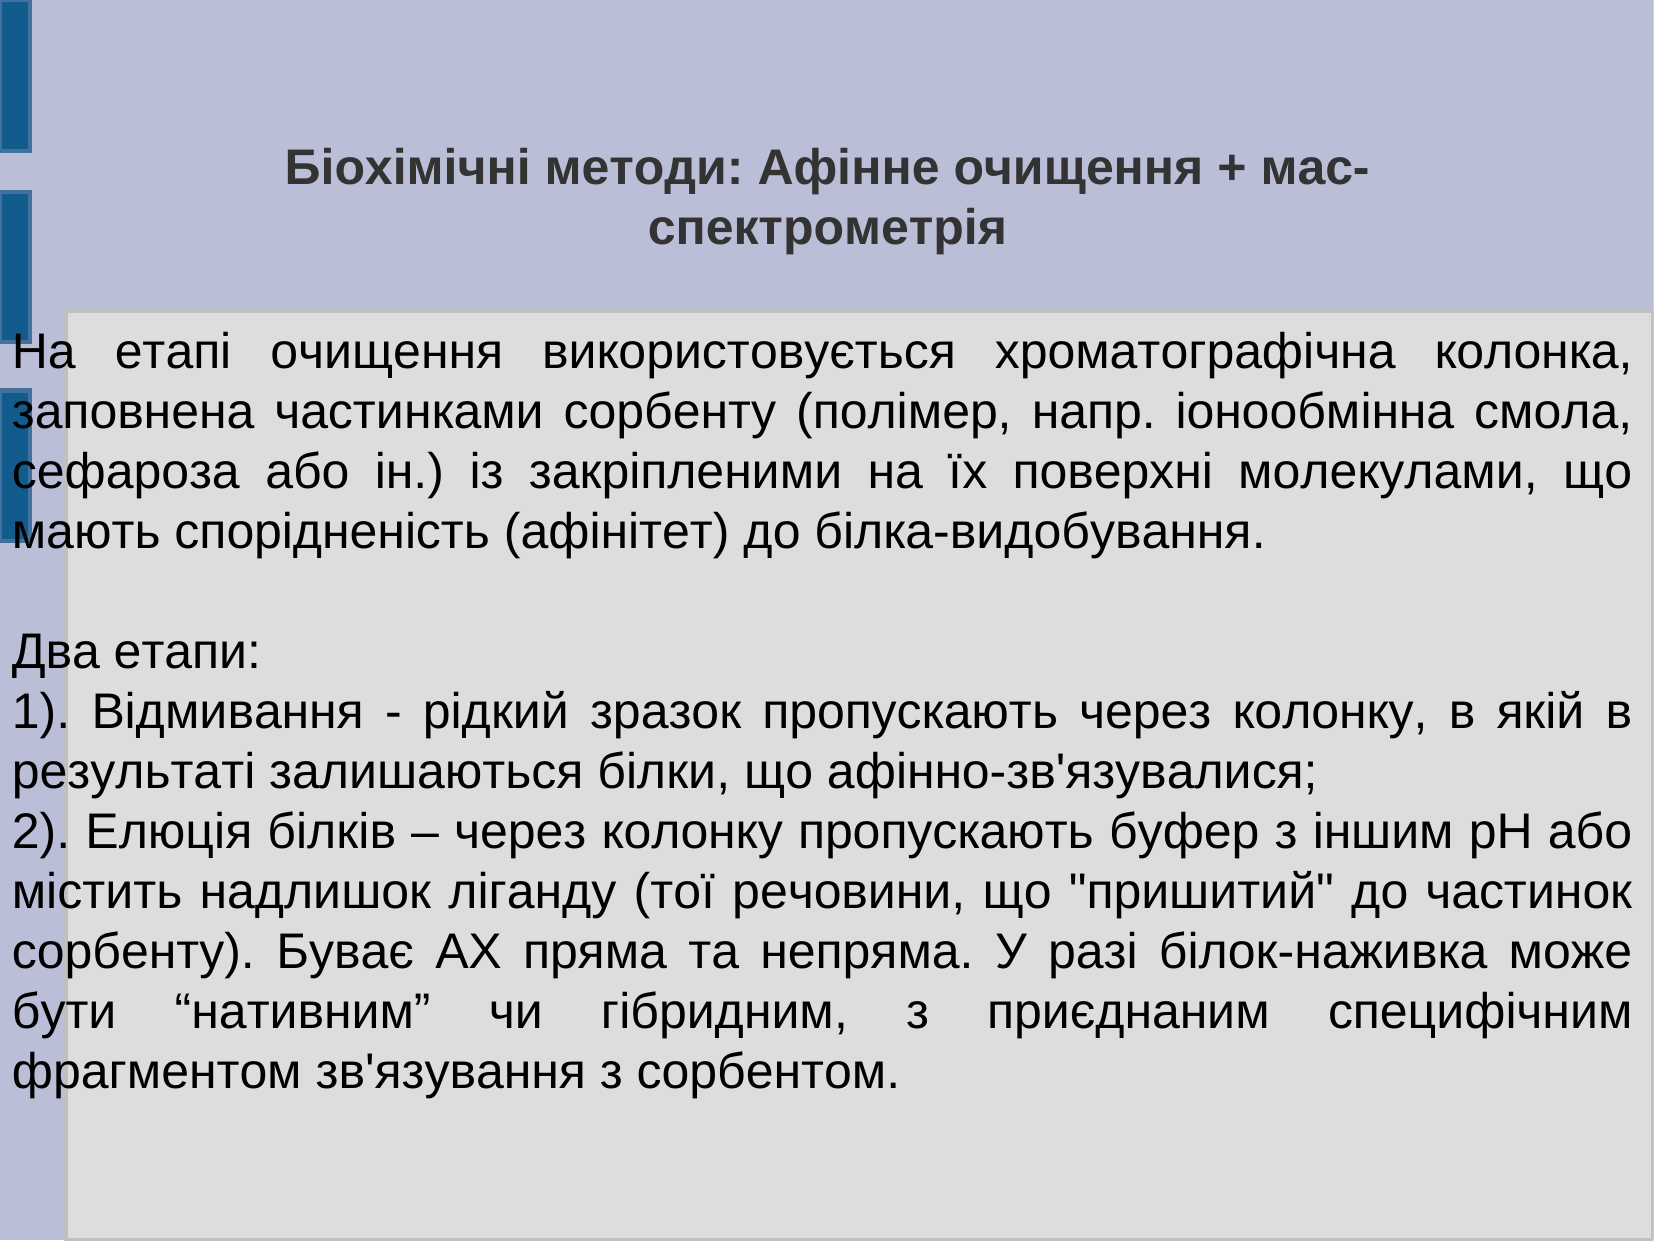

# Біохімічні методи: Афінне очищення + мас-спектрометрія
На етапі очищення використовується хроматографічна колонка, заповнена частинками сорбенту (полімер, напр. іонообмінна смола, сефароза або ін.) із закріпленими на їх поверхні молекулами, що мають спорідненість (афінітет) до білка-видобування.
Два етапи:
1). Відмивання - рідкий зразок пропускають через колонку, в якій в результаті залишаються білки, що афінно-зв'язувалися;
2). Елюція білків – через колонку пропускають буфер з іншим pH або містить надлишок ліганду (тої речовини, що "пришитий" до частинок сорбенту). Буває АХ пряма та непряма. У разі білок-наживка може бути “нативним” чи гібридним, з приєднаним специфічним фрагментом зв'язування з сорбентом.